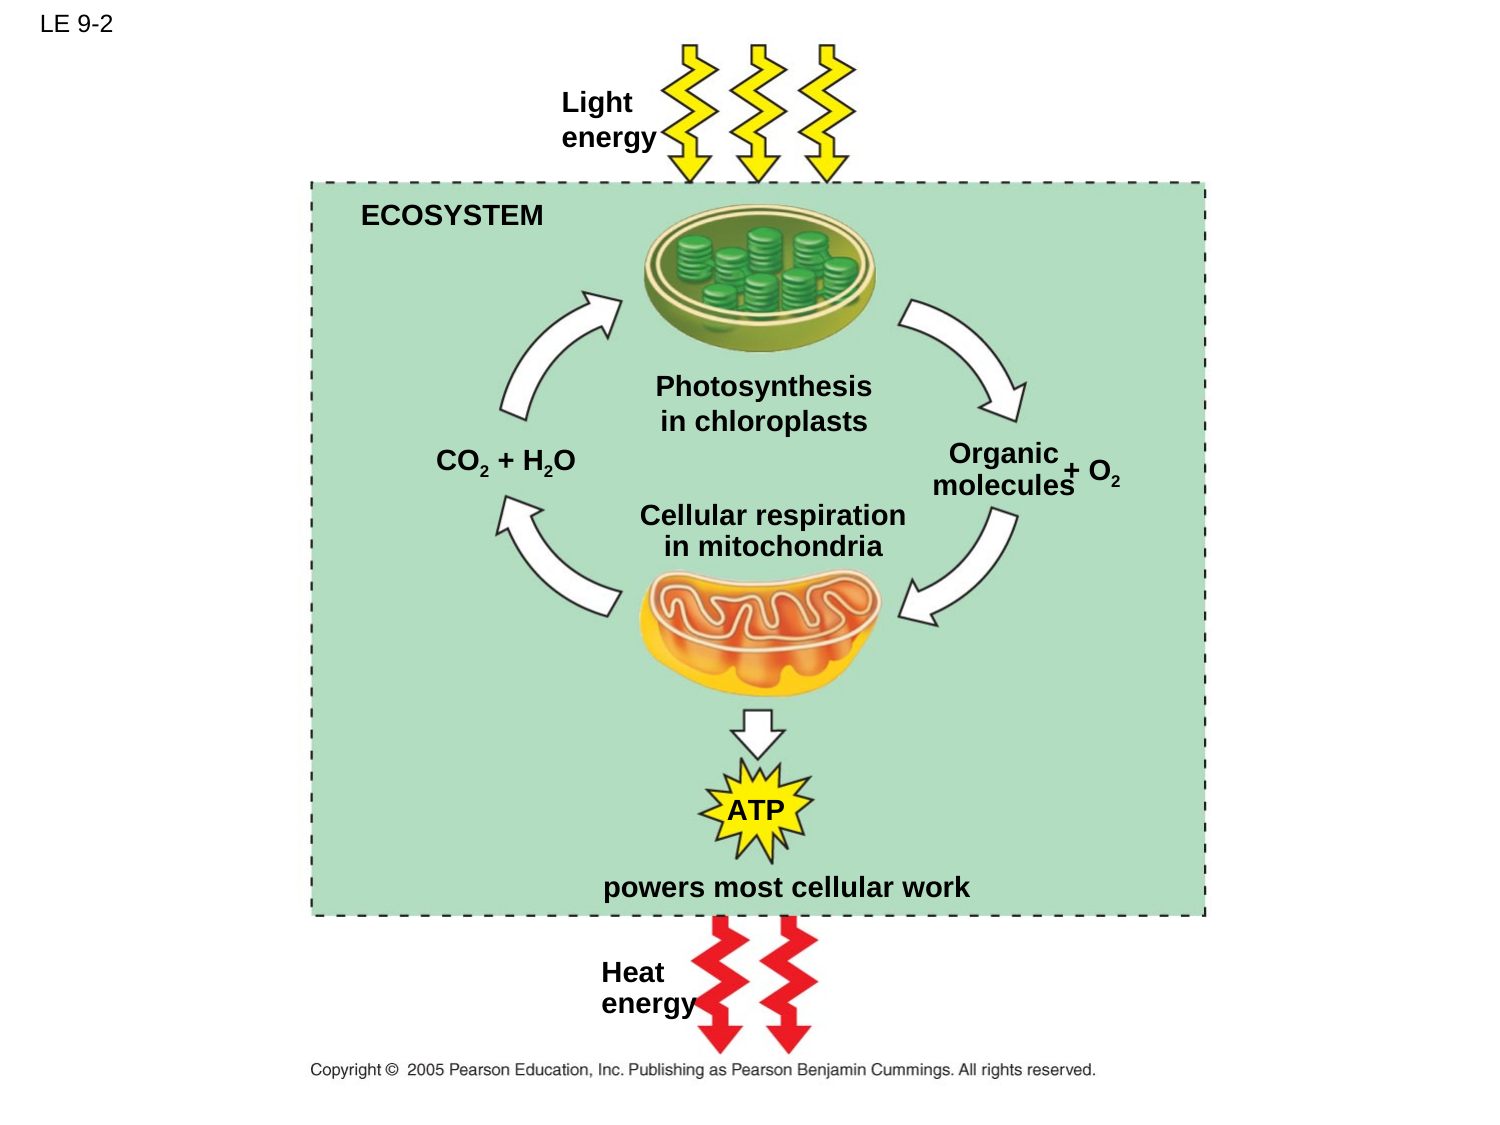

# LE 9-2
Light
energy
ECOSYSTEM
Photosynthesis
in chloroplasts
Organic
molecules
CO2 + H2O
+ O2
Cellular respiration
in mitochondria
ATP
powers most cellular work
Heat
energy